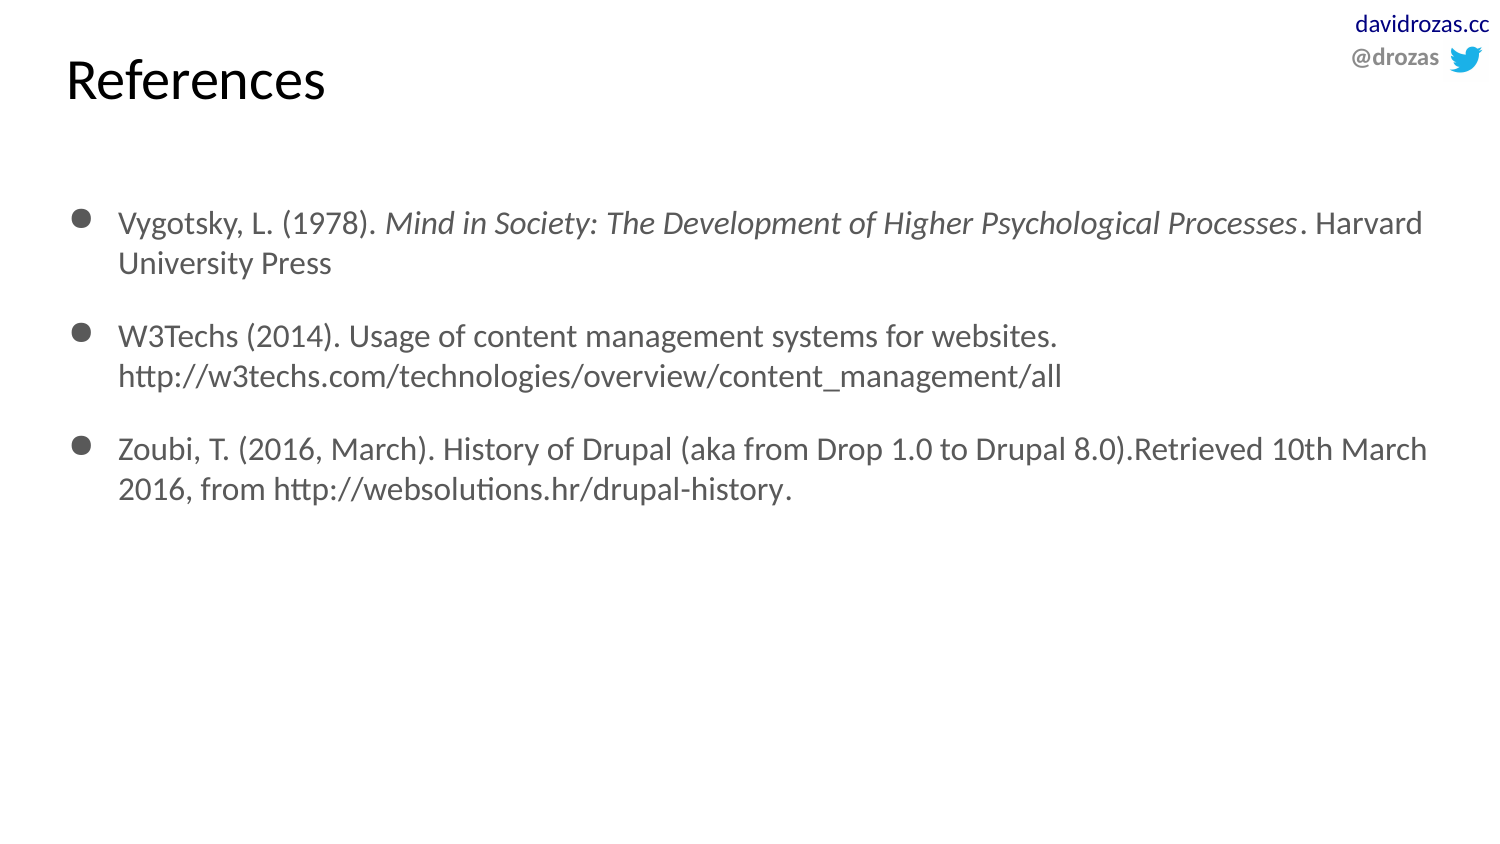

davidrozas.cc
@drozas
References
# Vygotsky, L. (1978). Mind in Society: The Development of Higher Psychological Processes. Harvard University Press
W3Techs (2014). Usage of content management systems for websites. http://w3techs.com/technologies/overview/content_management/all
Zoubi, T. (2016, March). History of Drupal (aka from Drop 1.0 to Drupal 8.0).Retrieved 10th March 2016, from http://websolutions.hr/drupal-history.